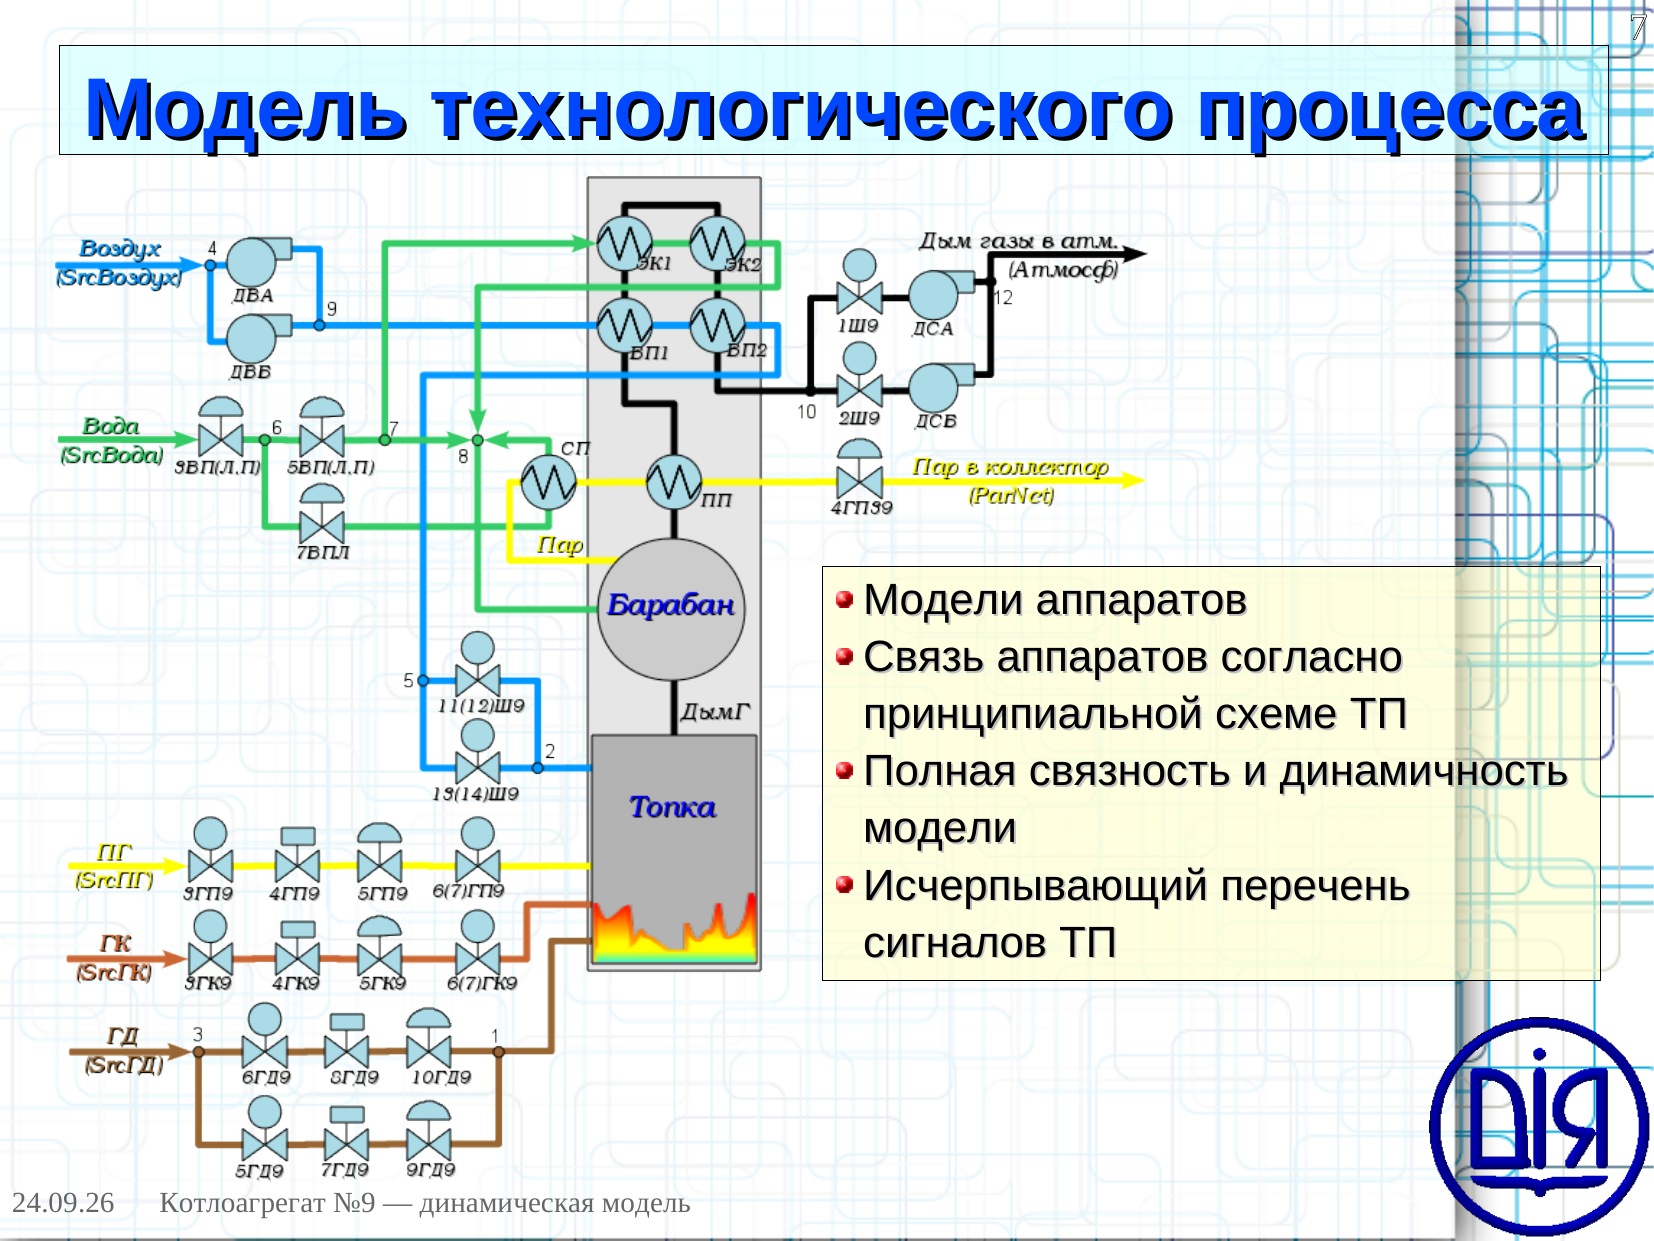

7
# Модель технологического процесса
Модели аппаратов
Связь аппаратов согласно принципиальной схеме ТП
Полная связность и динамичность модели
Исчерпывающий перечень сигналов ТП
Котлоагрегат №9 — динамическая модель